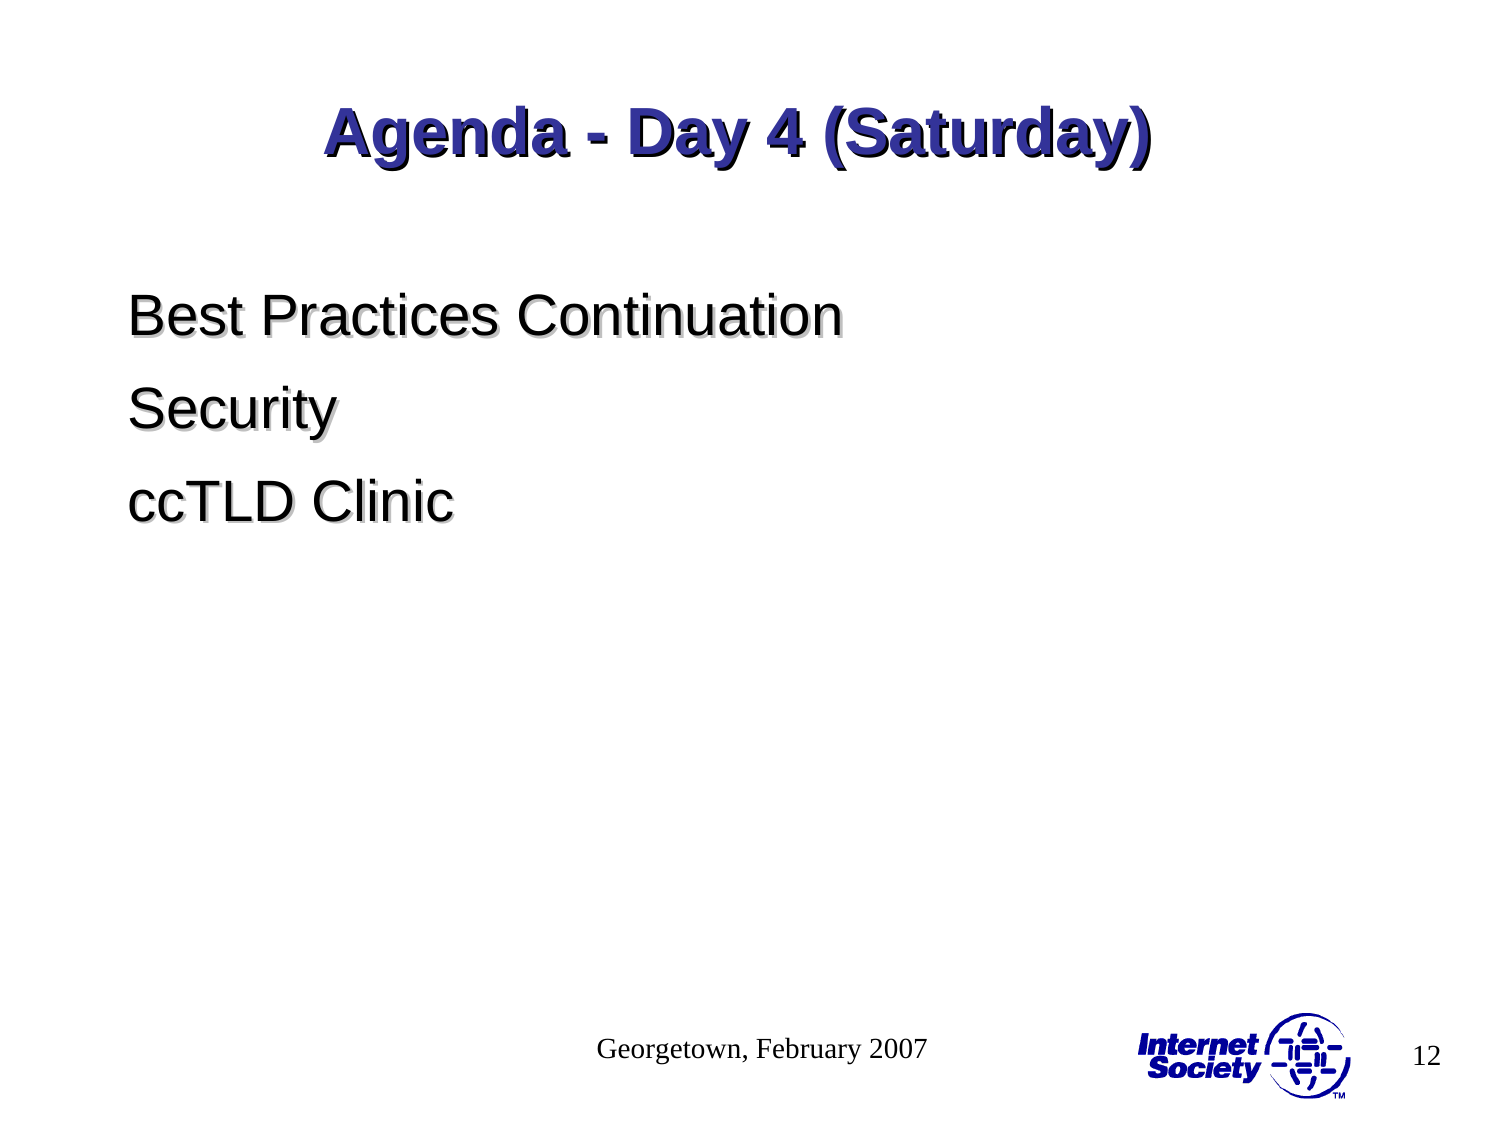

# Agenda - Day 4 (Saturday)
Best Practices Continuation
Security
ccTLD Clinic